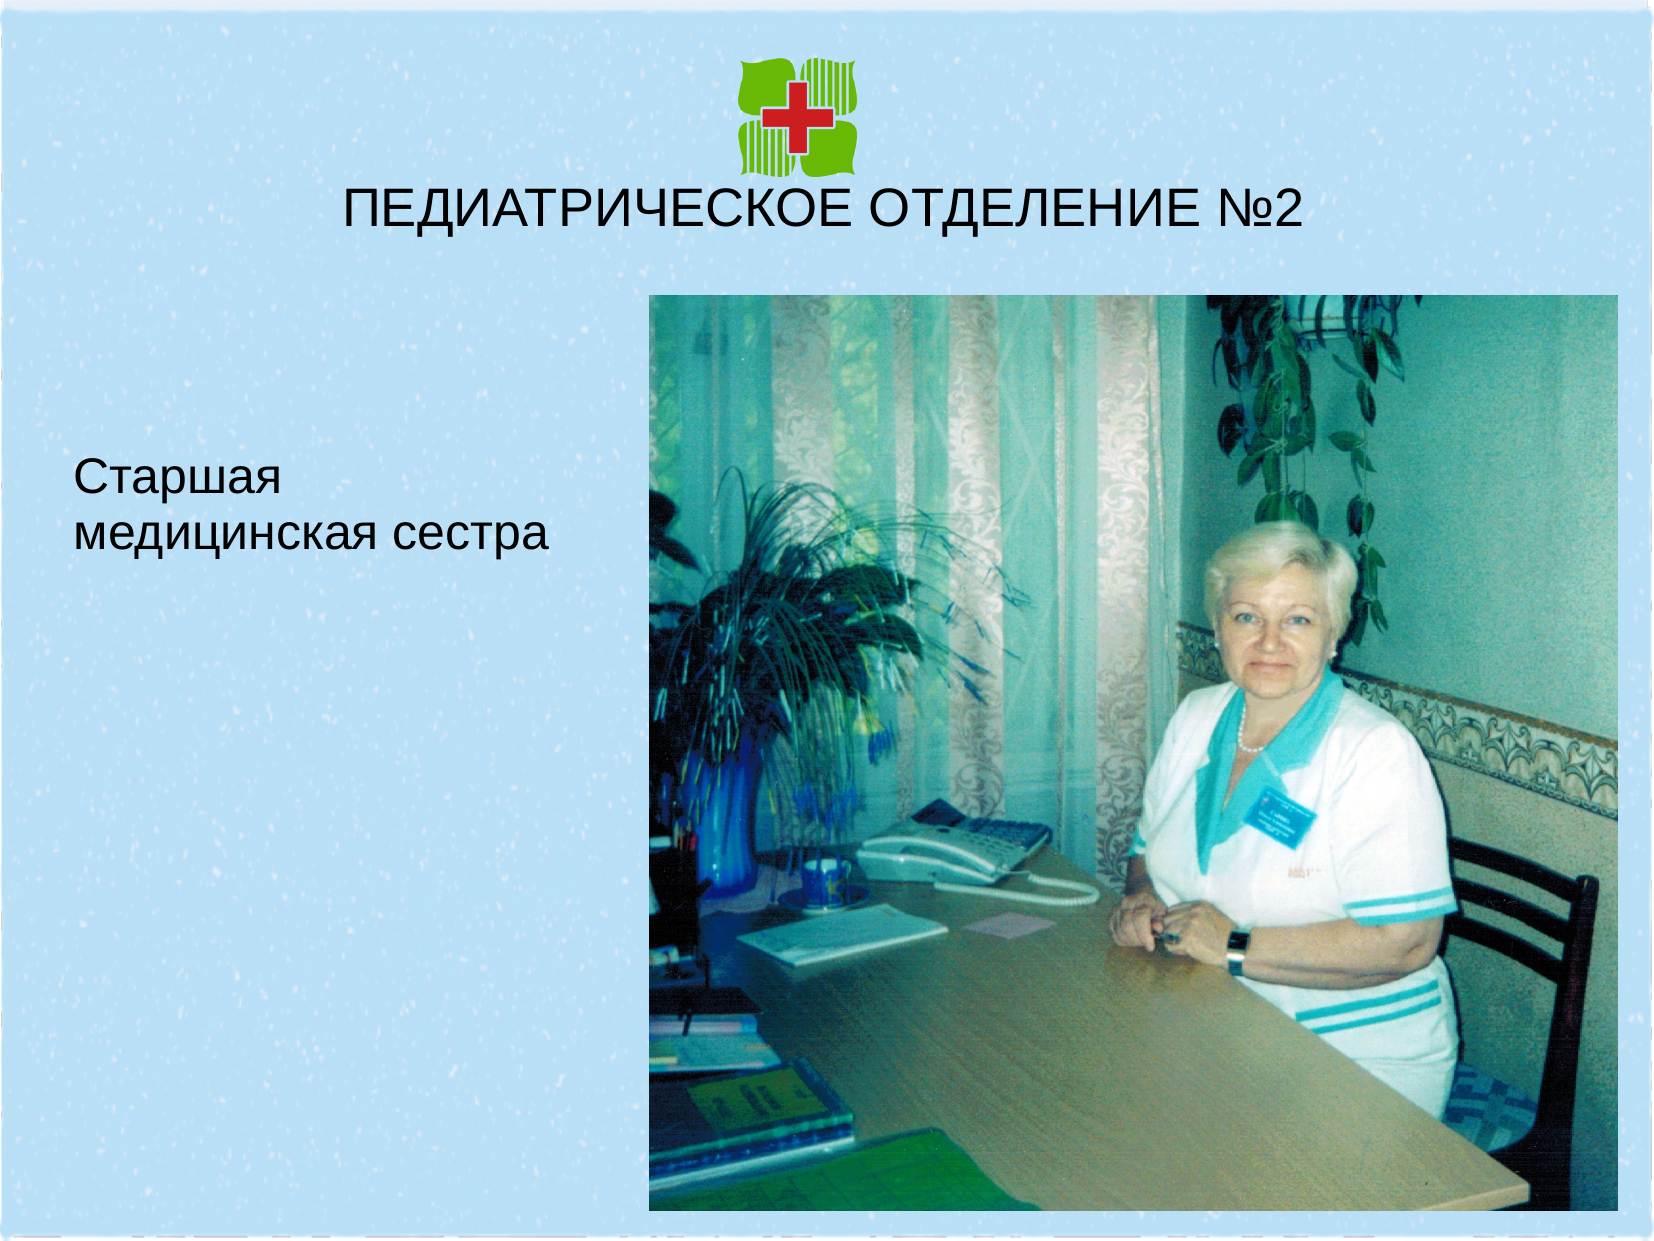

# ПЕДИАТРИЧЕСКОЕ ОТДЕЛЕНИЕ №2
Старшая
медицинская сестра